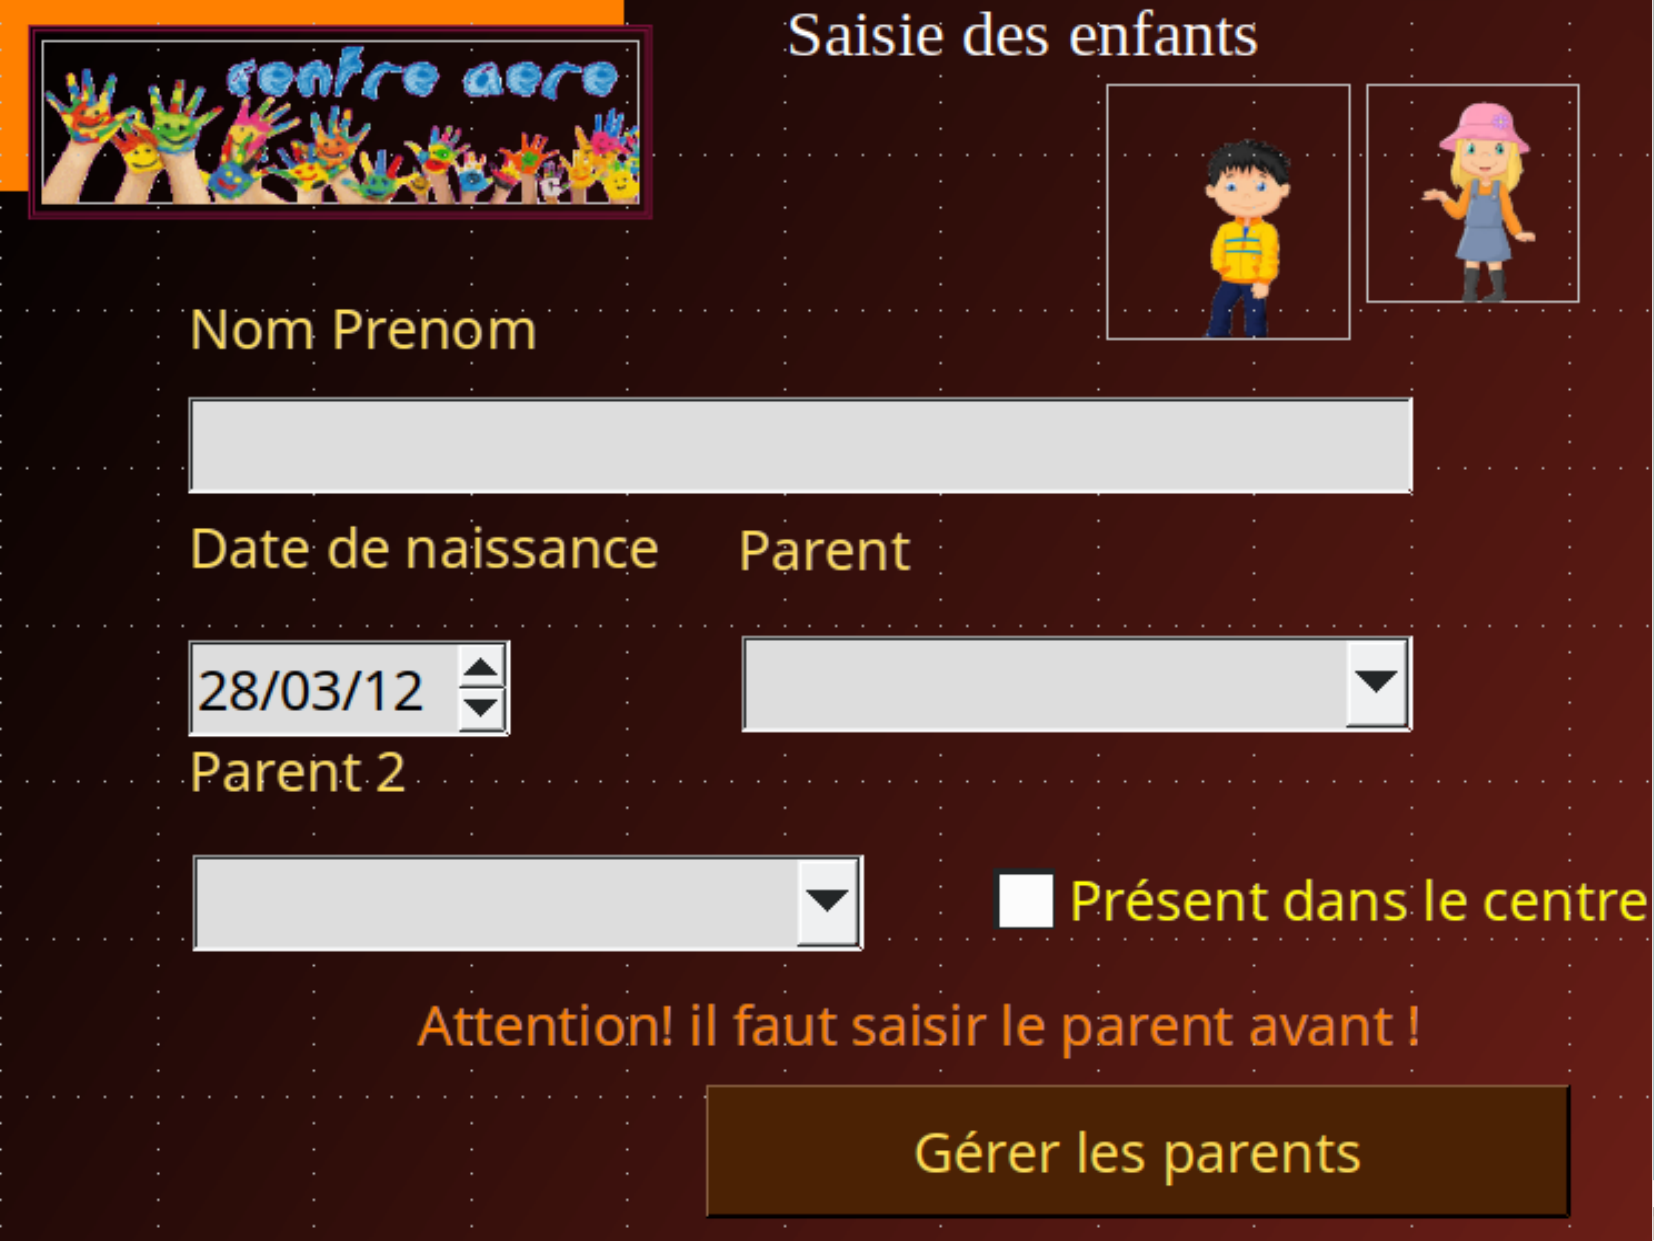

Table parent1
Table parent2
Table enfant
Table parent 1 et 2
Table enfant
Schéma :
1
n
n